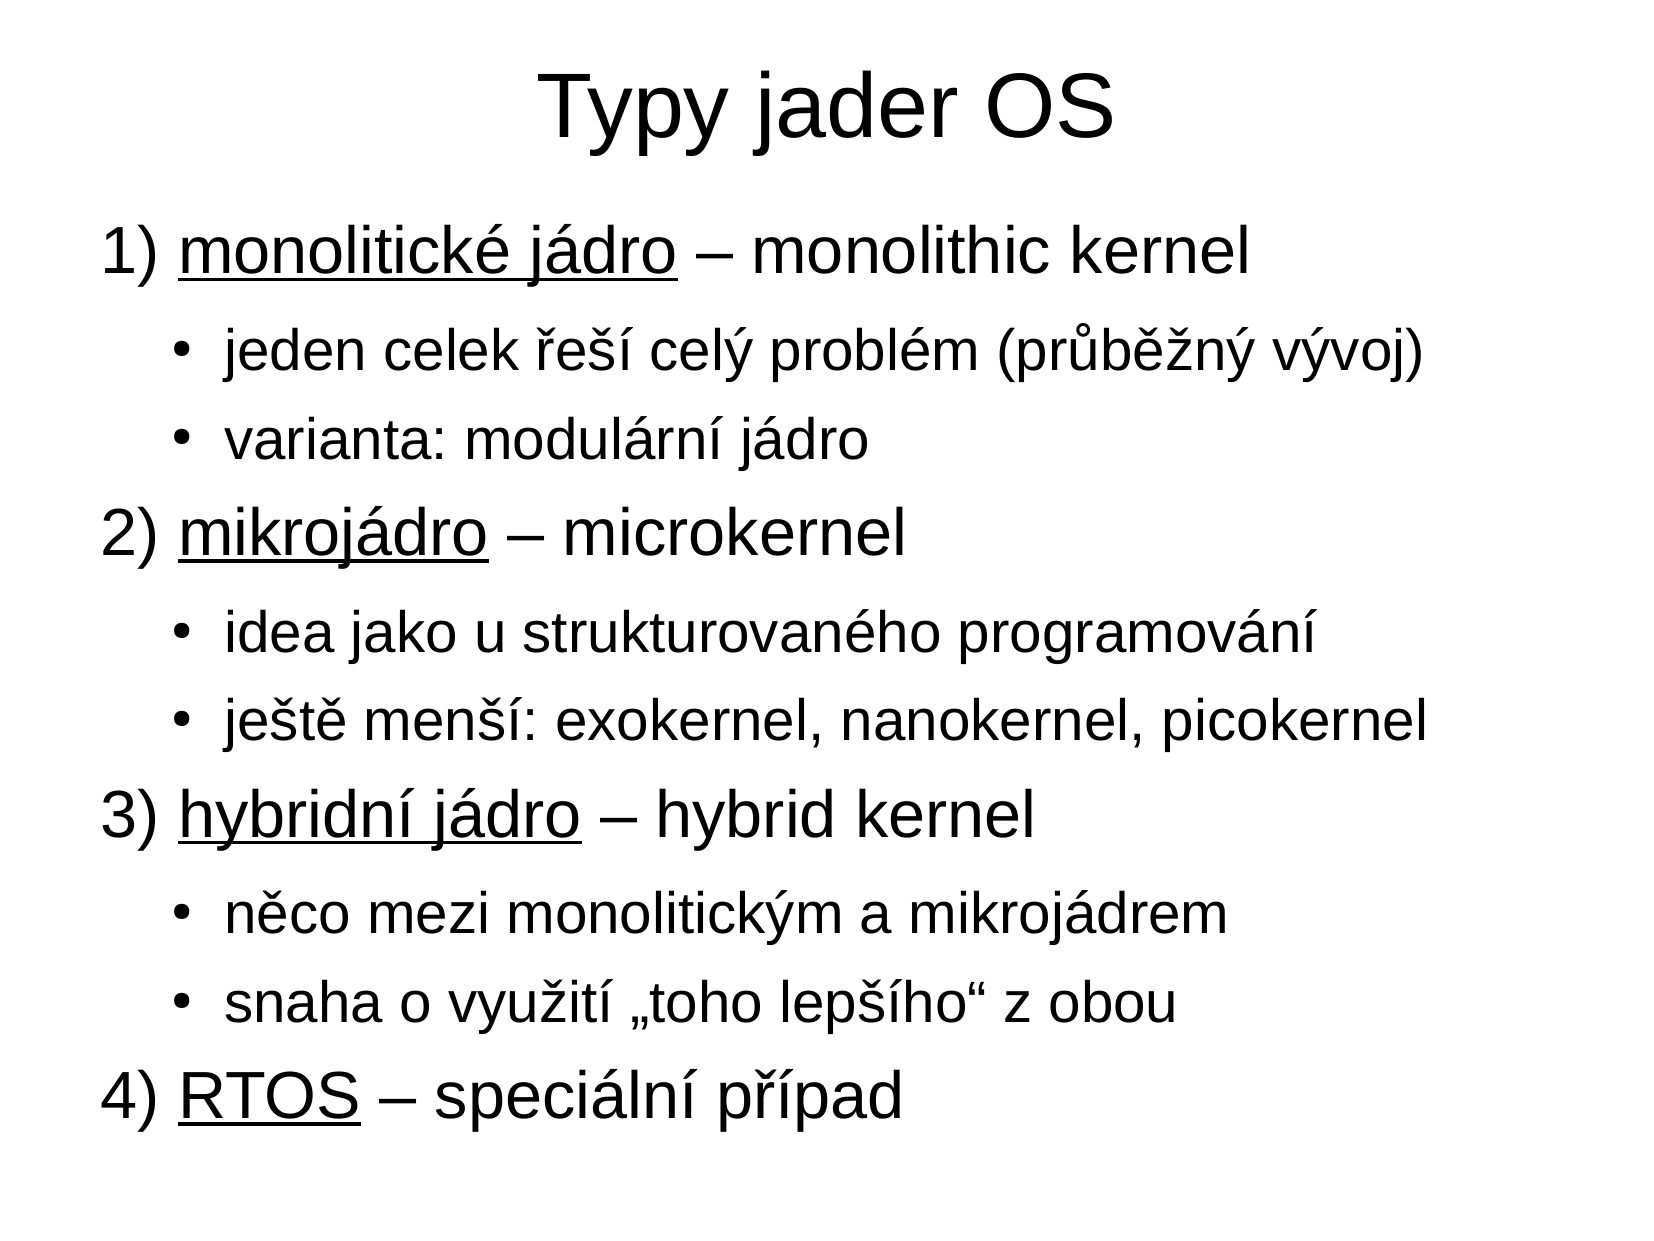

# Typy jader OS
 monolitické jádro – monolithic kernel
jeden celek řeší celý problém (průběžný vývoj)
varianta: modulární jádro
 mikrojádro – microkernel
idea jako u strukturovaného programování
ještě menší: exokernel, nanokernel, picokernel
 hybridní jádro – hybrid kernel
něco mezi monolitickým a mikrojádrem
snaha o využití „toho lepšího“ z obou
 RTOS – speciální případ